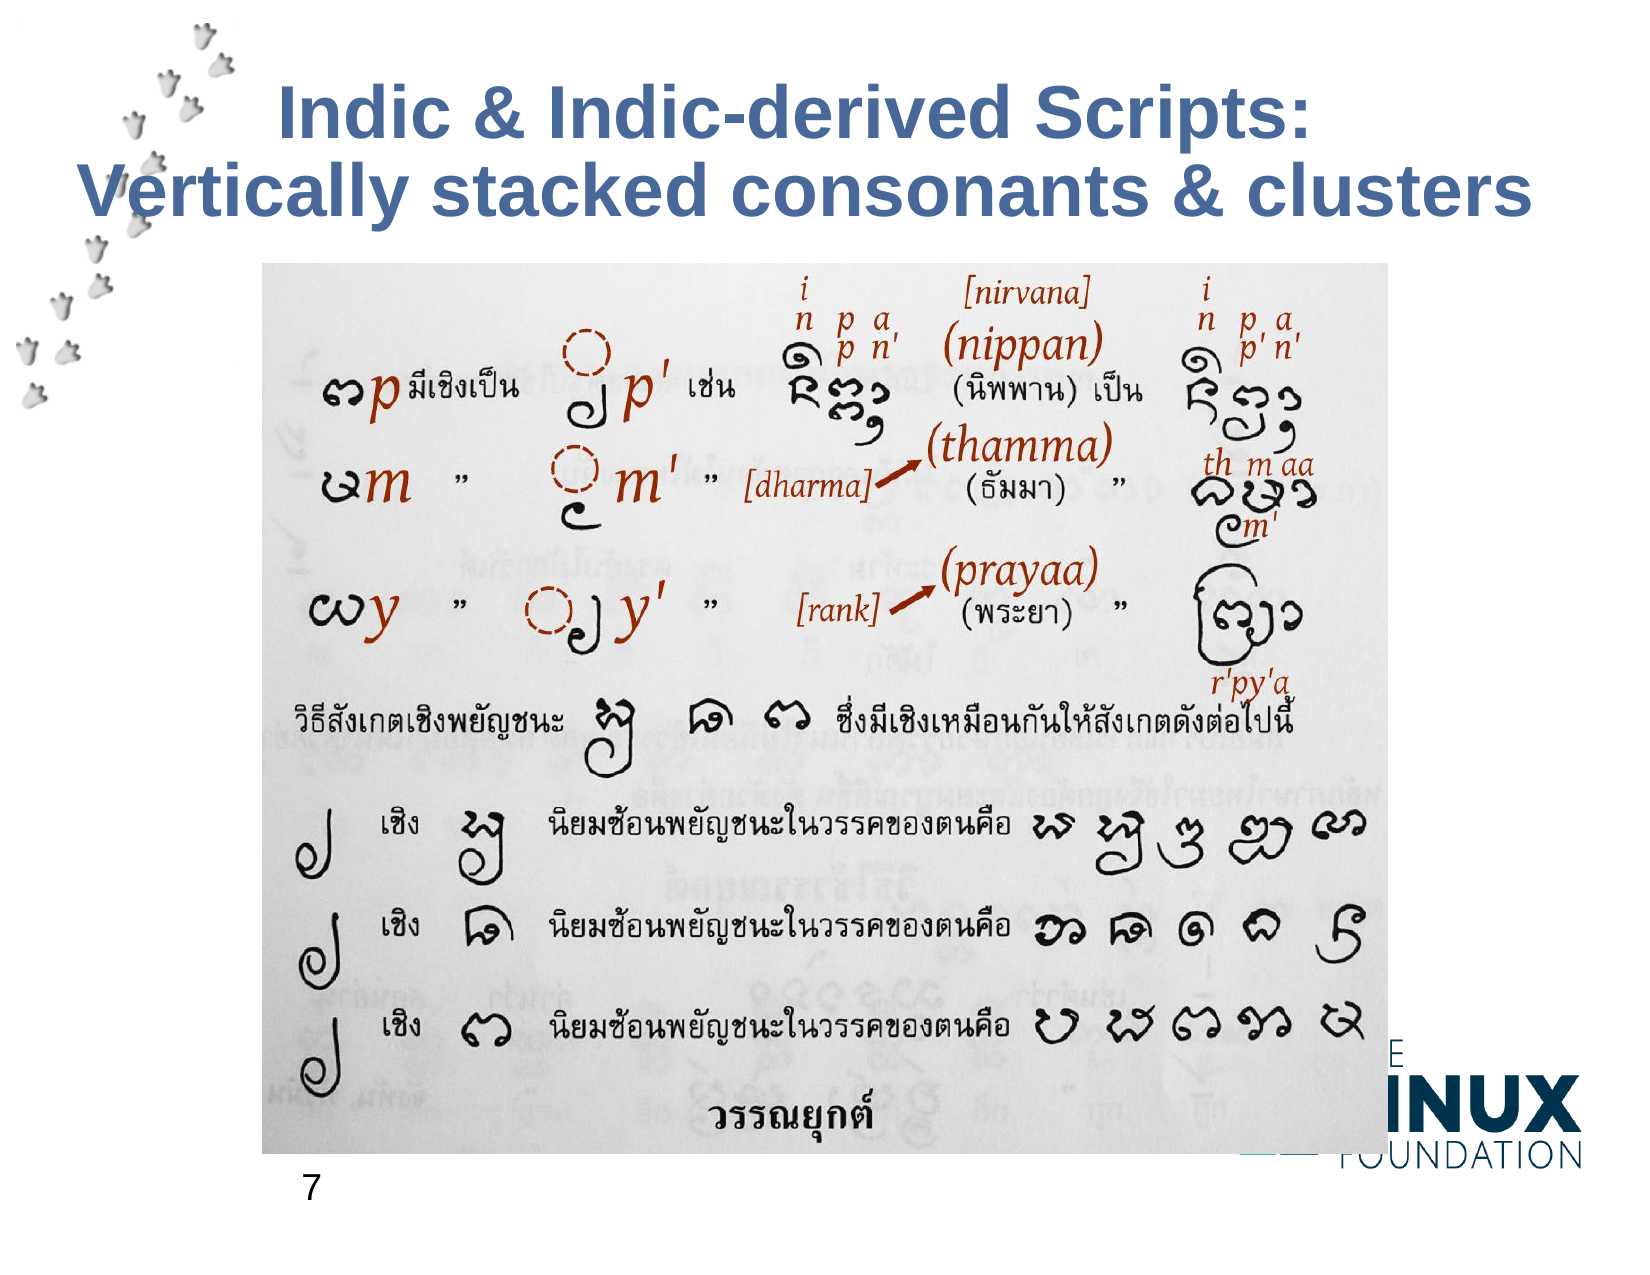

# Indic & Indic-derived Scripts: Vertically stacked consonants & clusters